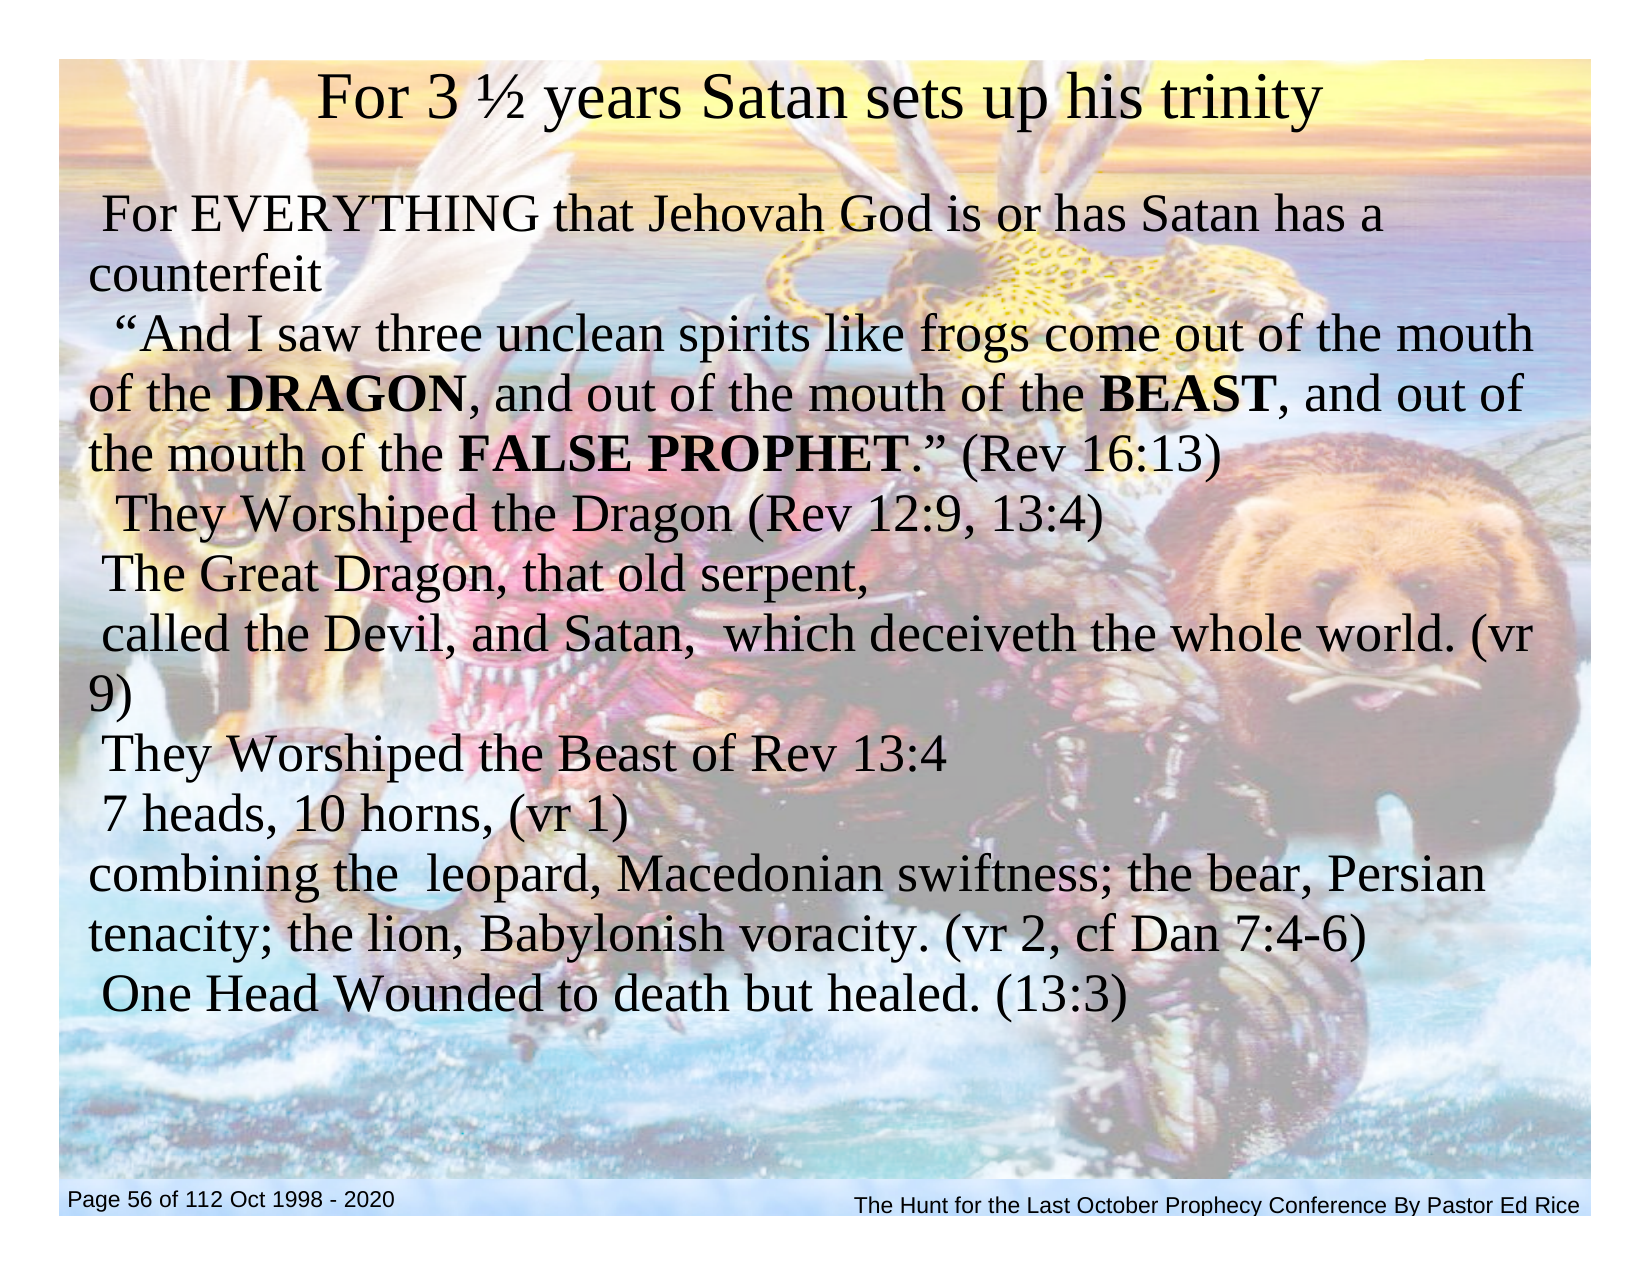

For 3 ½ years Satan sets up his trinity
 For EVERYTHING that Jehovah God is or has Satan has a counterfeit
 “And I saw three unclean spirits like frogs come out of the mouth of the DRAGON, and out of the mouth of the BEAST, and out of the mouth of the FALSE PROPHET.” (Rev 16:13)
 They Worshiped the Dragon (Rev 12:9, 13:4)
 The Great Dragon, that old serpent,
 called the Devil, and Satan, which deceiveth the whole world. (vr 9)
 They Worshiped the Beast of Rev 13:4
 7 heads, 10 horns, (vr 1)
combining the leopard, Macedonian swiftness; the bear, Persian tenacity; the lion, Babylonish voracity. (vr 2, cf Dan 7:4-6)
 One Head Wounded to death but healed. (13:3)